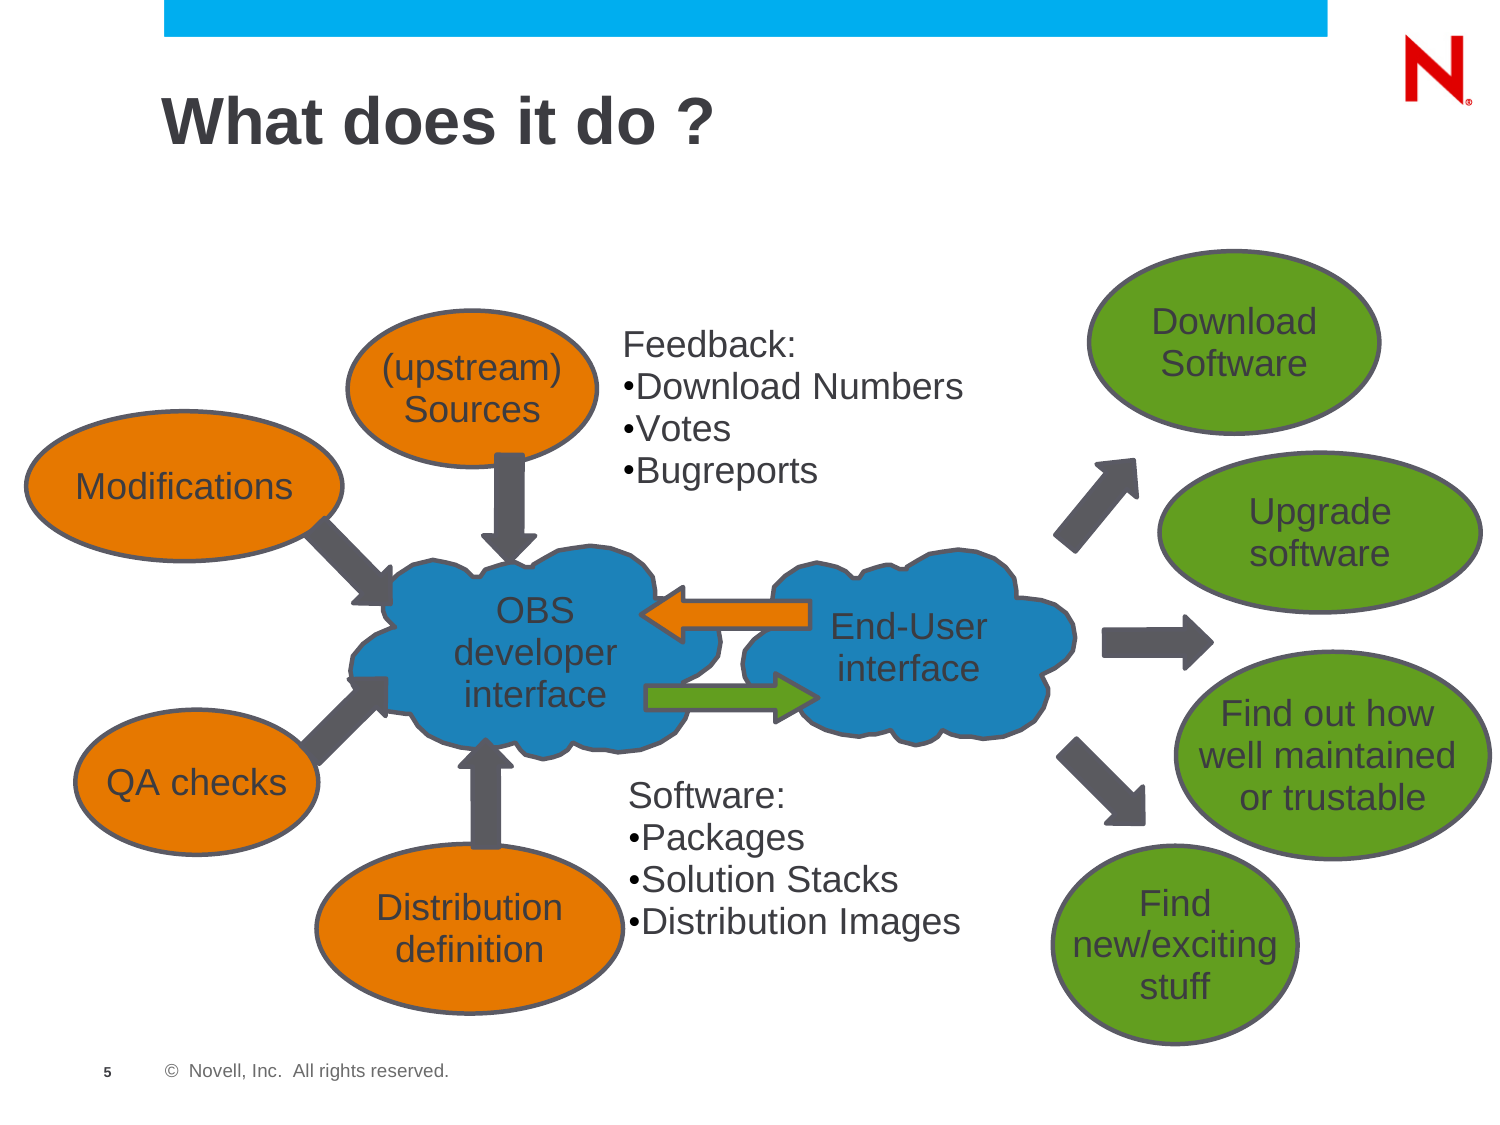

# What does it do ?
Download
Software
(upstream)
Sources
Feedback:
Download Numbers
Votes
Bugreports
Modifications
Upgrade
software
OBS
developer
interface
End-User
interface
Find out how
well maintained
or trustable
QA checks
Software:
Packages
Solution Stacks
Distribution Images
Distribution
definition
Find
new/exciting
stuff